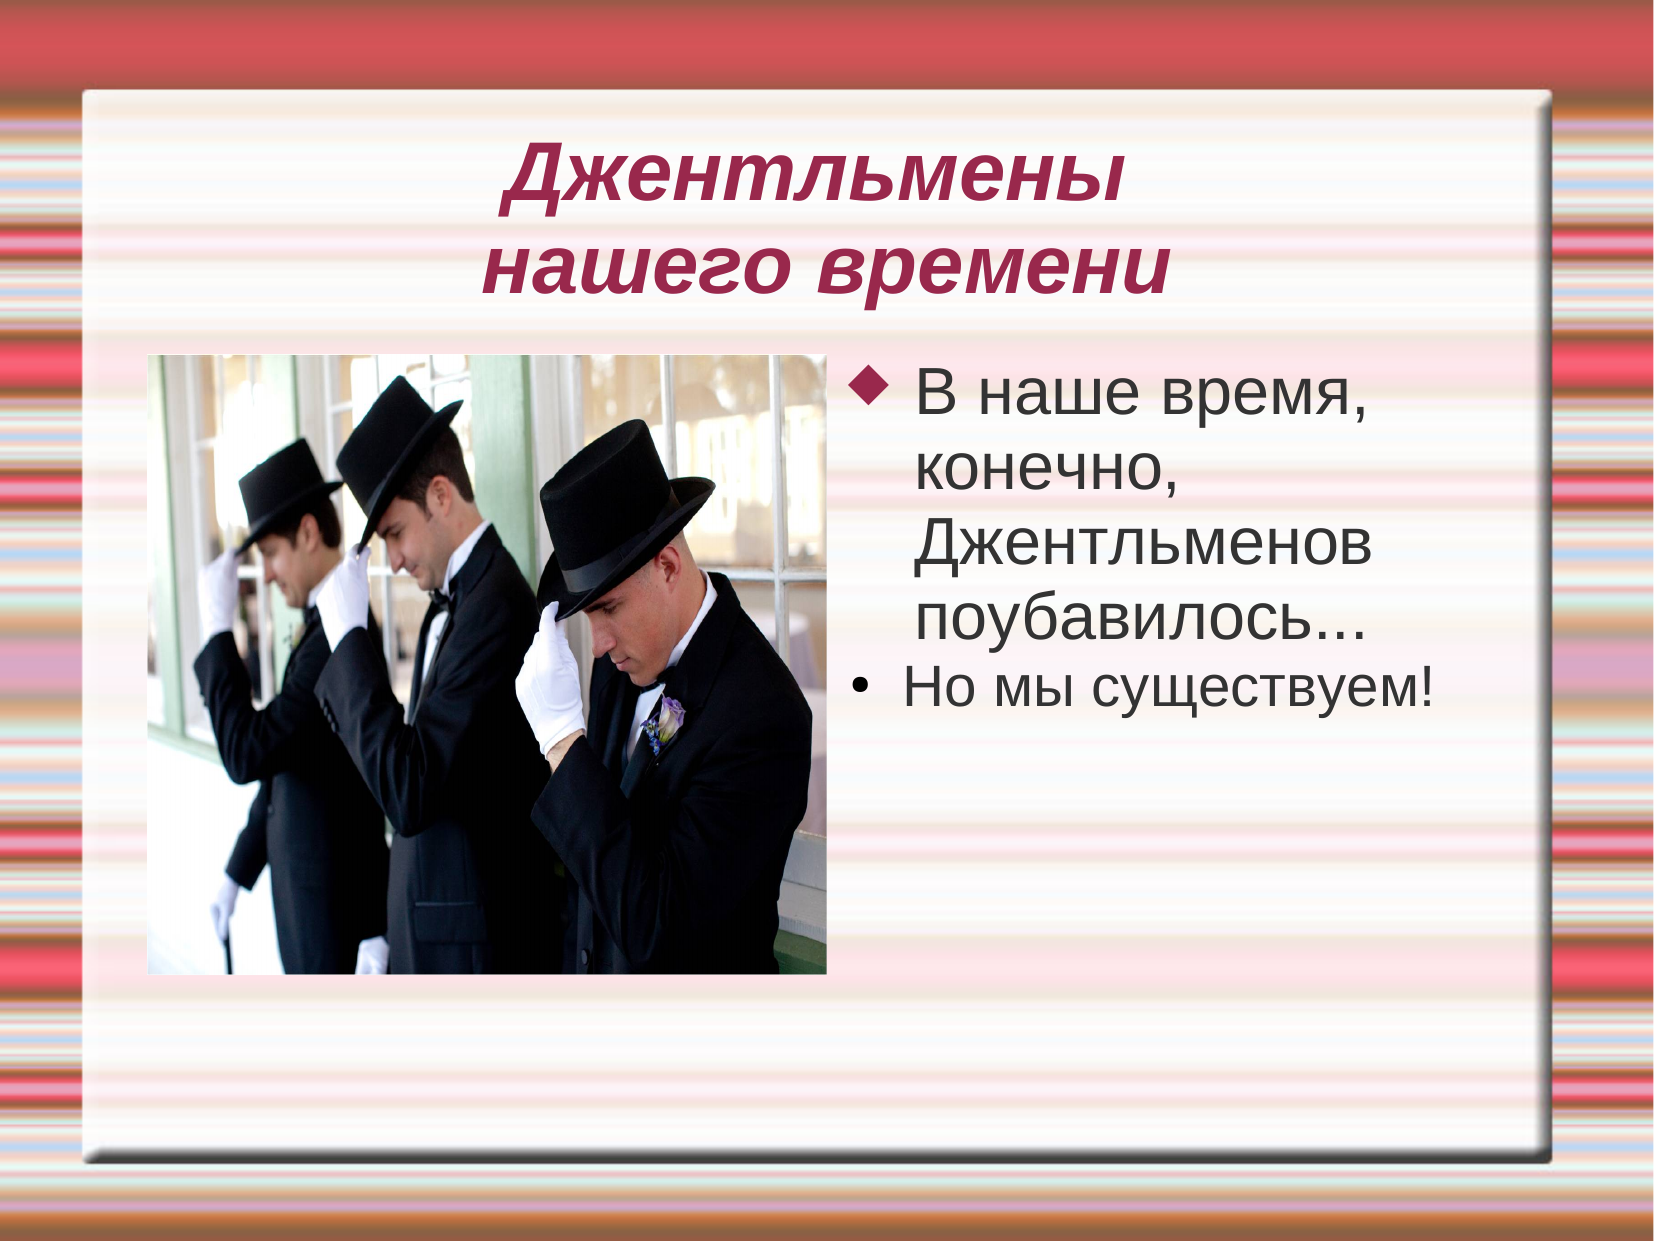

# Джентльмены нашего времени
В наше время, конечно, Джентльменов поубавилось...
Но мы существуем!